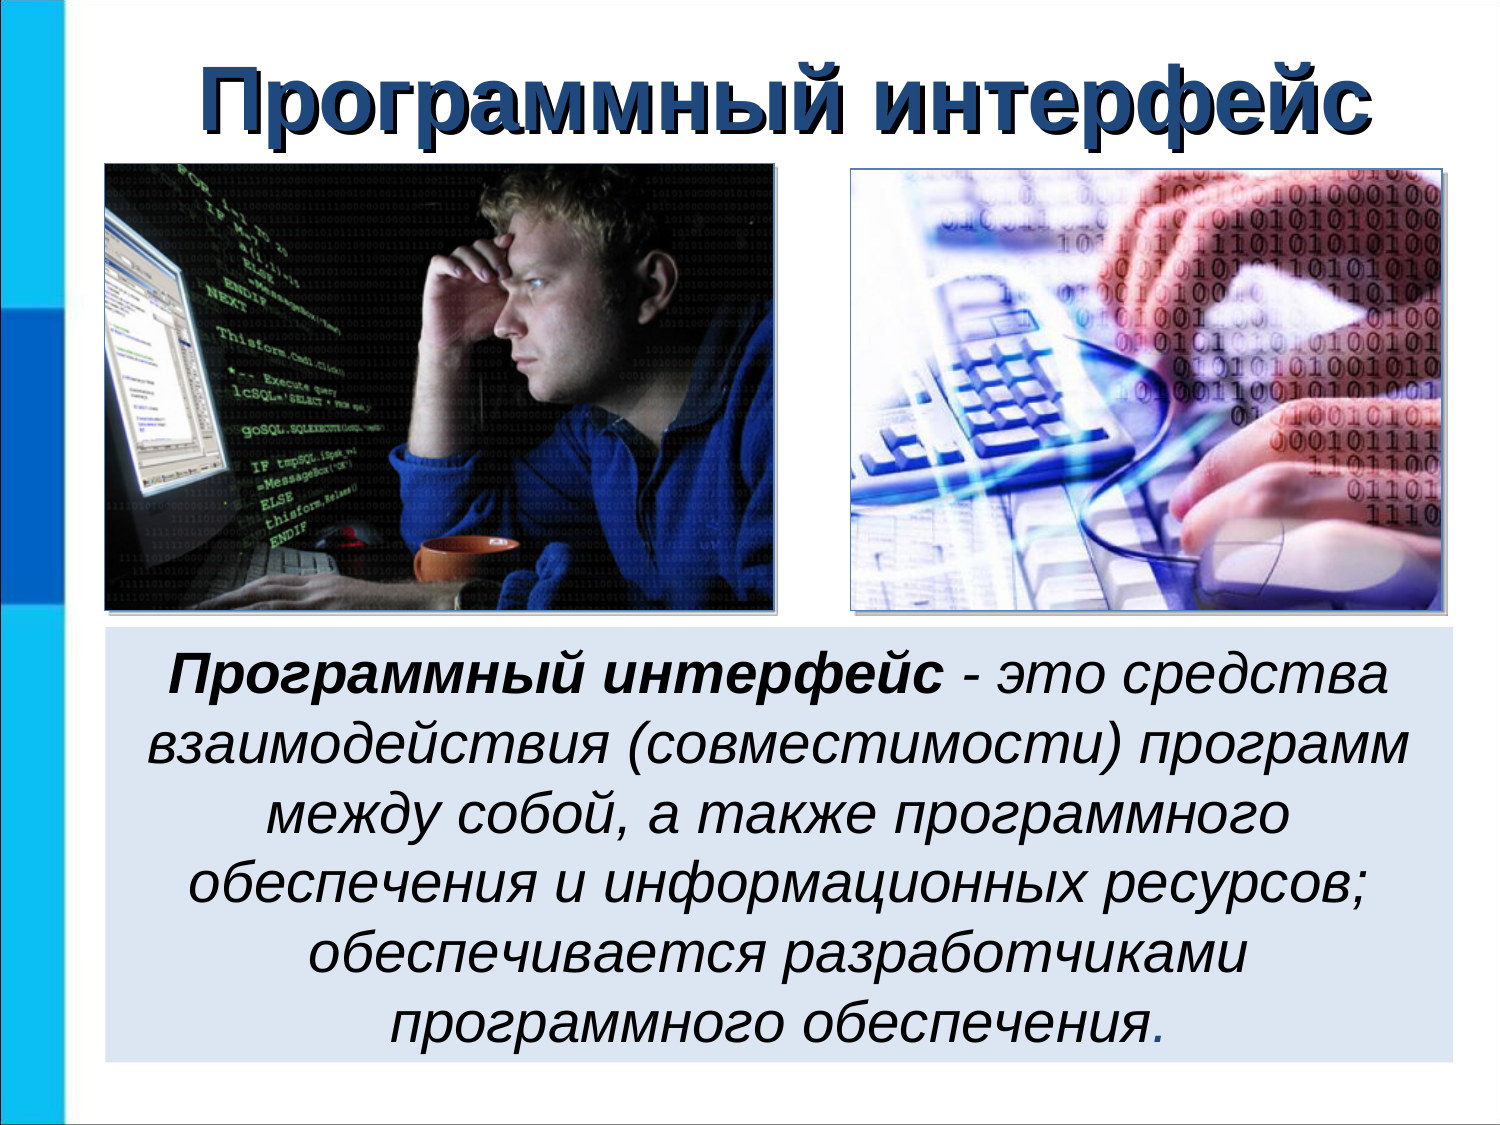

# Программный интерфейс
Программный интерфейс - это средства взаимодействия (совместимости) программ между собой, а также программного обеспечения и информационных ресурсов; обеспечивается разработчиками программного обеспечения.